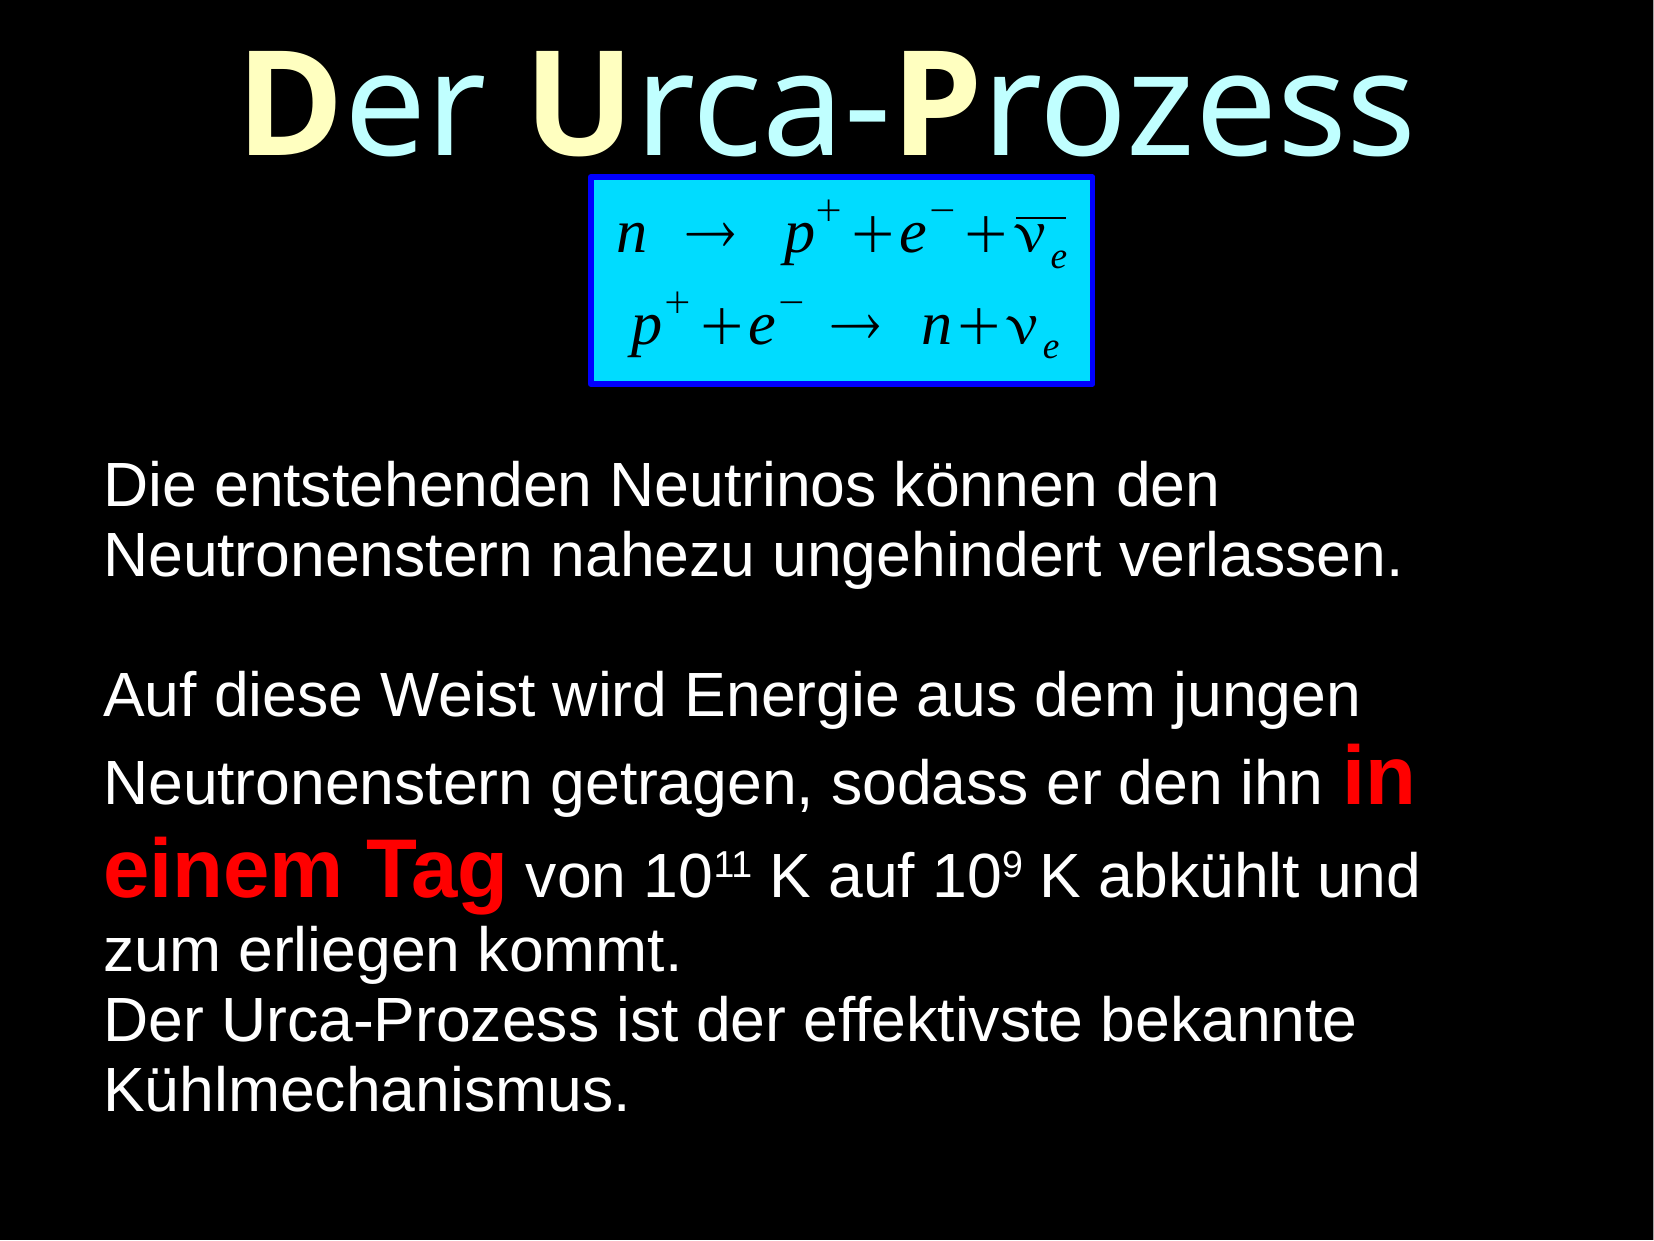

# Der Urca-Prozess
Die entstehenden Neutrinos können den Neutronenstern nahezu ungehindert verlassen.
Auf diese Weist wird Energie aus dem jungen Neutronenstern getragen, sodass er den ihn in einem Tag von 1011 K auf 109 K abkühlt und zum erliegen kommt.
Der Urca-Prozess ist der effektivste bekannte Kühlmechanismus.